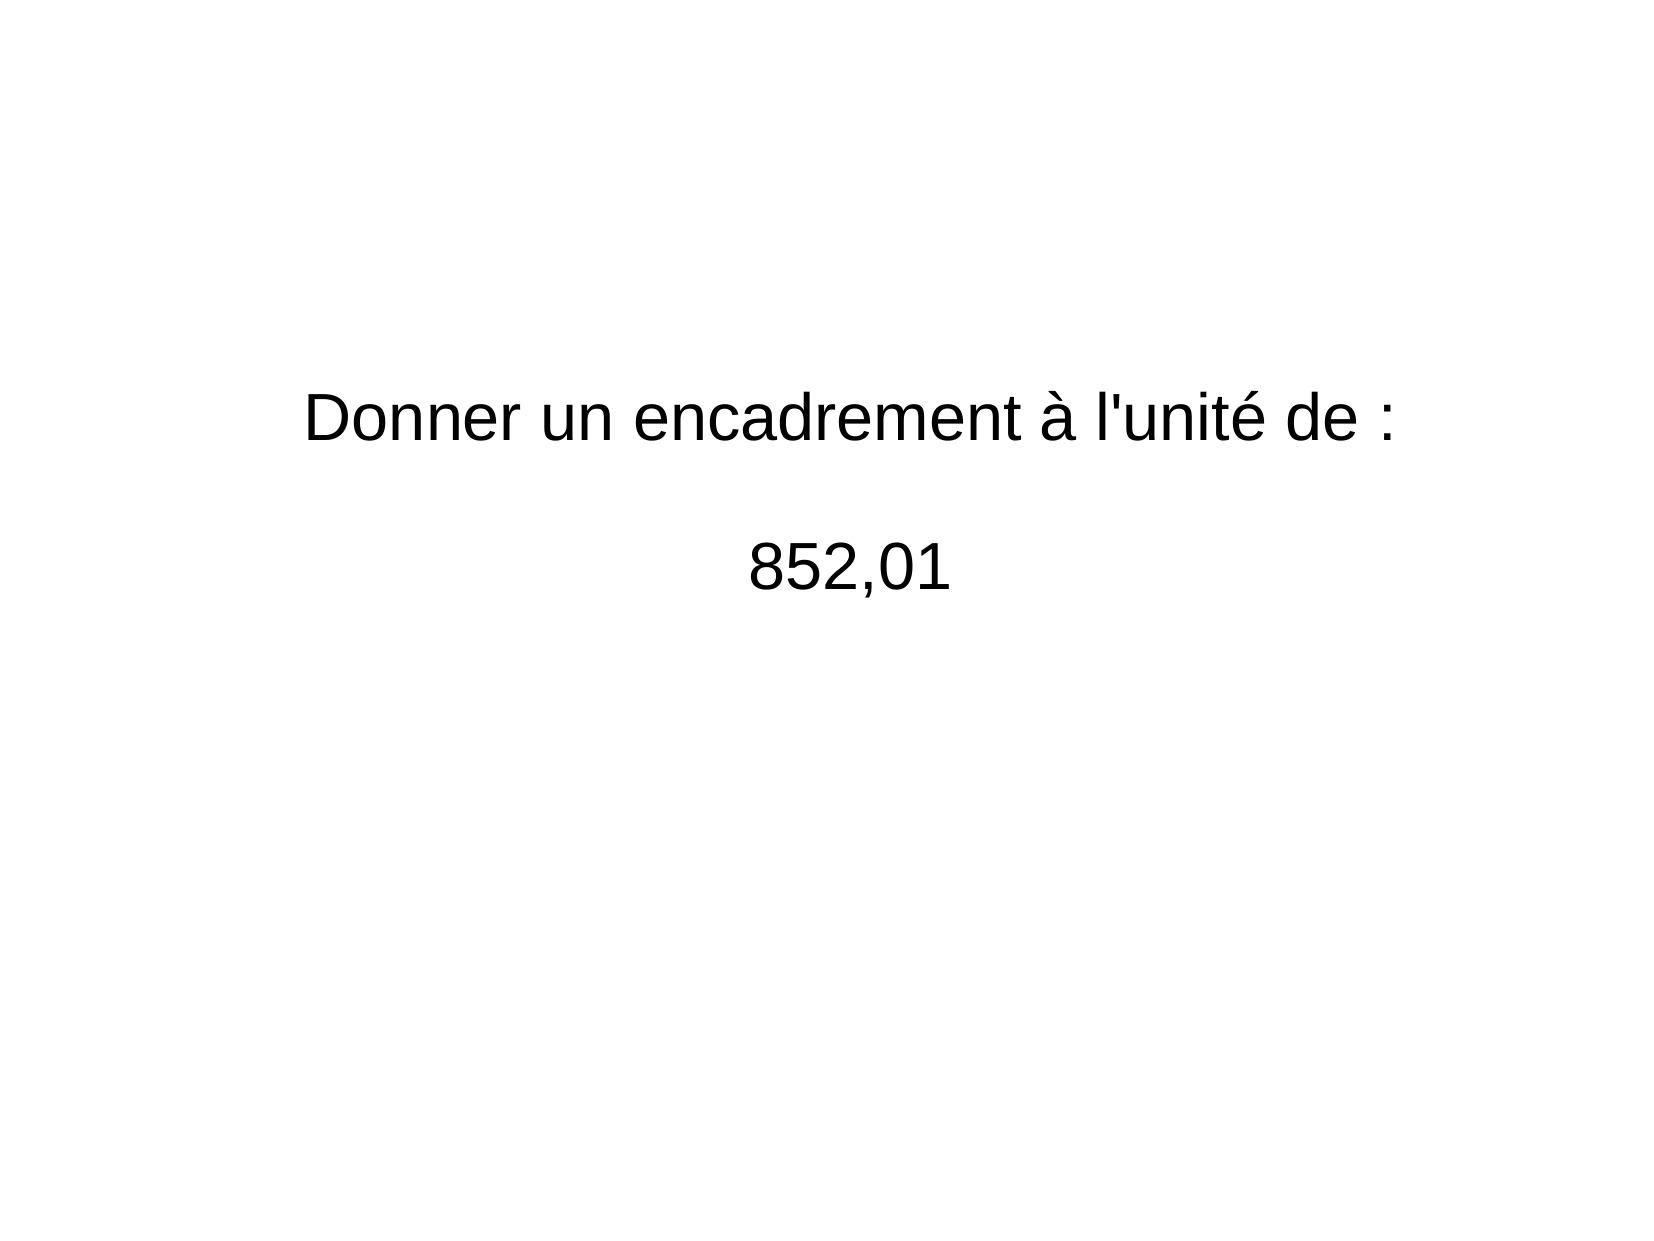

# Donner un encadrement à l'unité de :
852,01